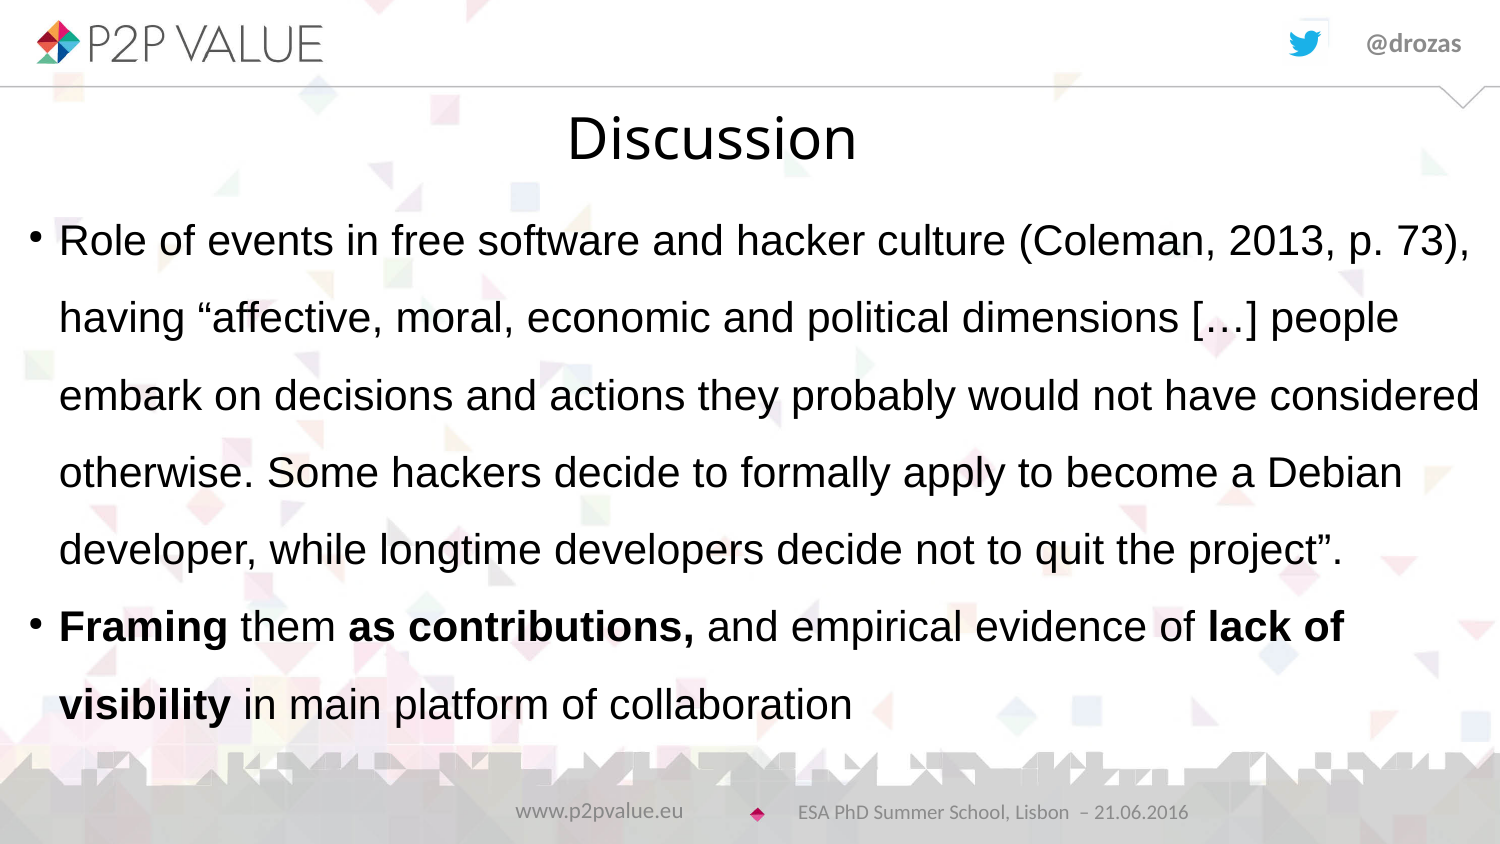

@drozas
# Discussion
Role of events in free software and hacker culture (Coleman, 2013, p. 73), having “affective, moral, economic and political dimensions […] people embark on decisions and actions they probably would not have considered otherwise. Some hackers decide to formally apply to become a Debian developer, while longtime developers decide not to quit the project”.
Framing them as contributions, and empirical evidence of lack of visibility in main platform of collaboration
ESA PhD Summer School, Lisbon – 21.06.2016
www.p2pvalue.eu